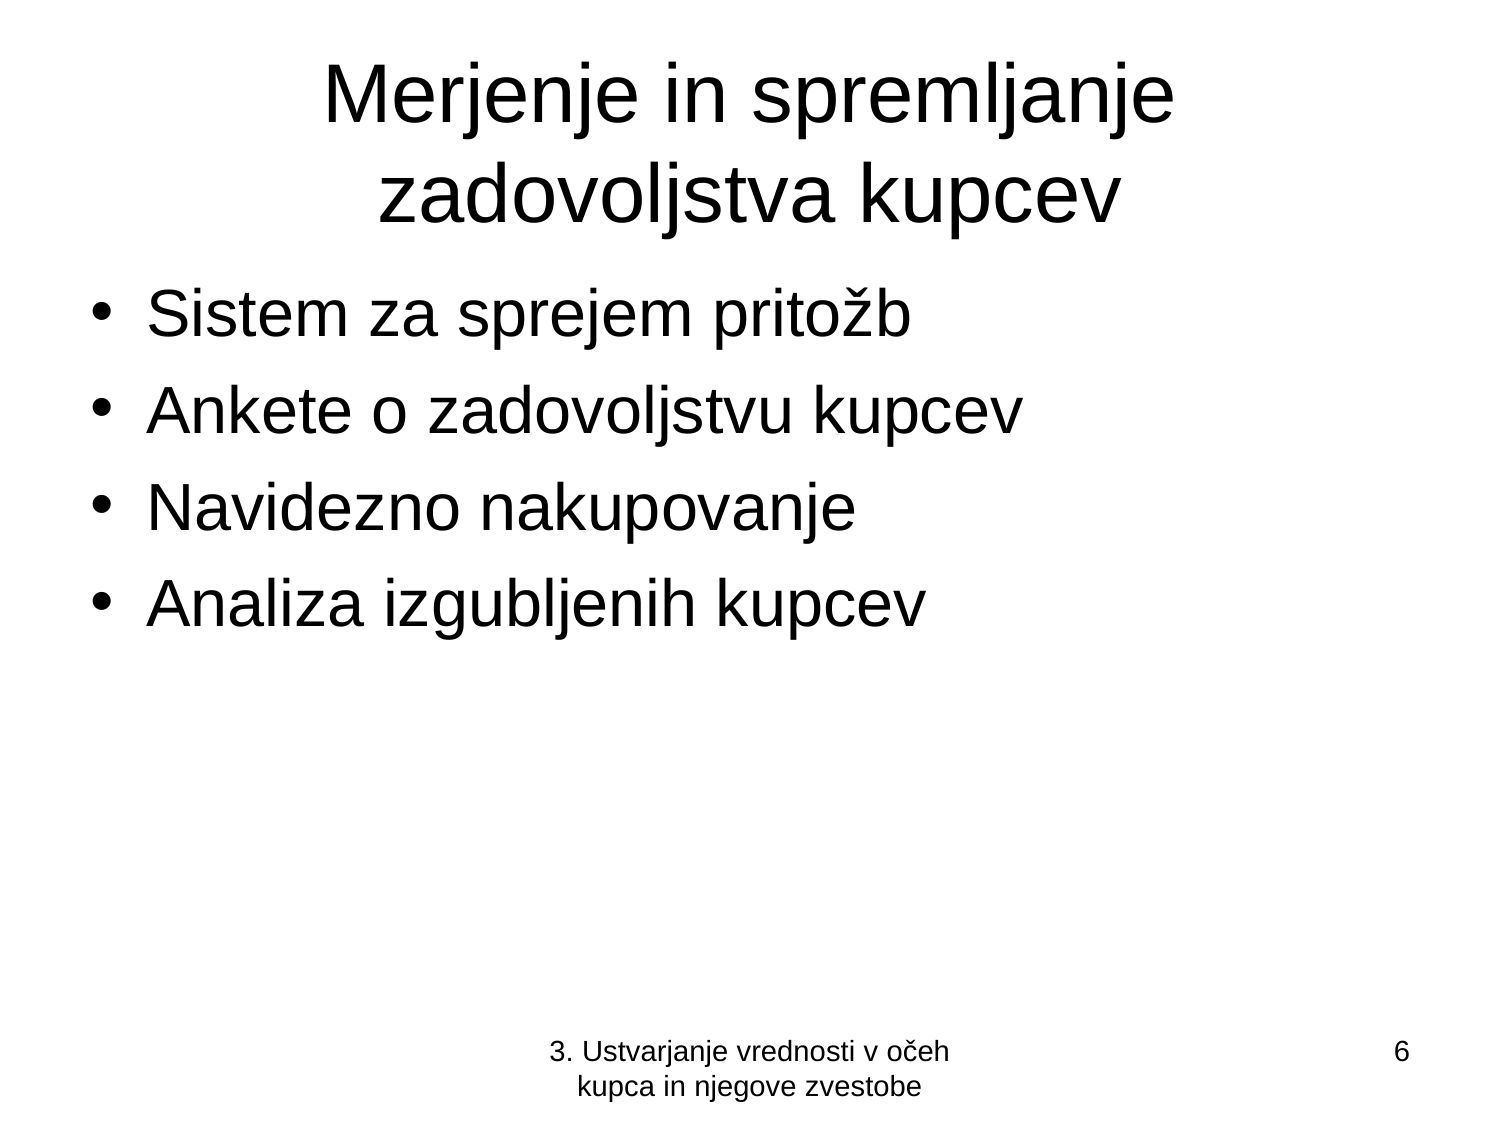

# Merjenje in spremljanje zadovoljstva kupcev
Sistem za sprejem pritožb
Ankete o zadovoljstvu kupcev
Navidezno nakupovanje
Analiza izgubljenih kupcev
3. Ustvarjanje vrednosti v očeh kupca in njegove zvestobe